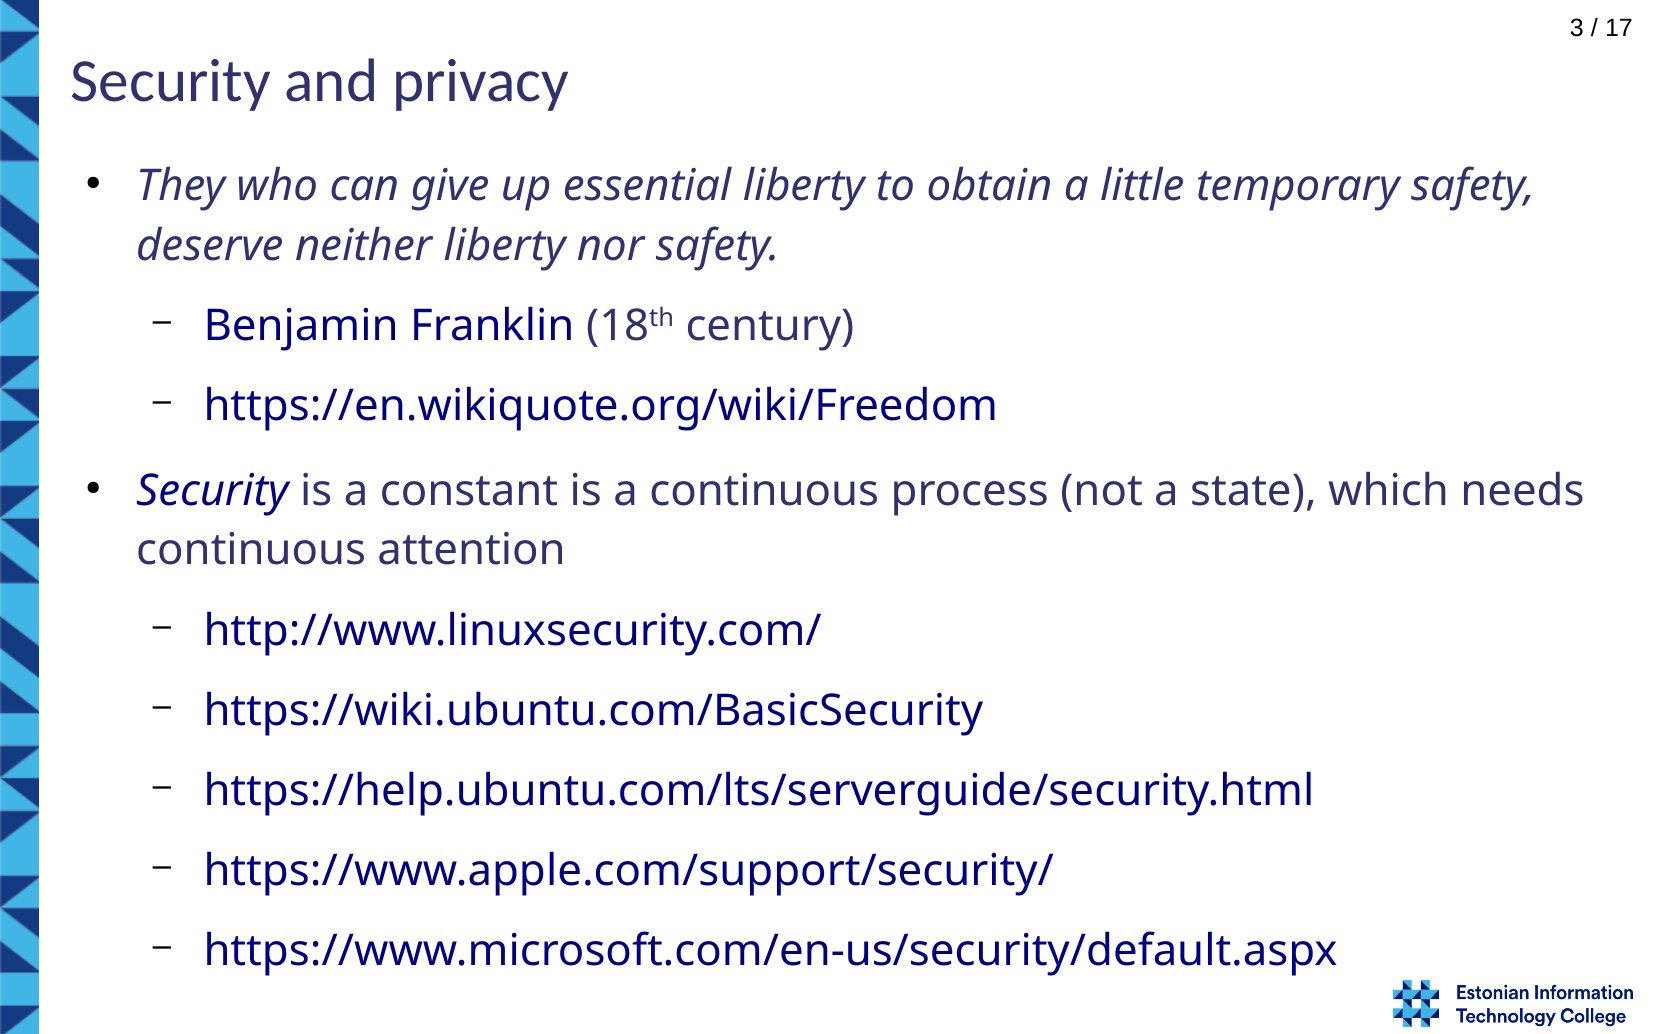

# Security and privacy
They who can give up essential liberty to obtain a little temporary safety, deserve neither liberty nor safety.
Benjamin Franklin (18th century)
https://en.wikiquote.org/wiki/Freedom
Security is a constant is a continuous process (not a state), which needs continuous attention
http://www.linuxsecurity.com/
https://wiki.ubuntu.com/BasicSecurity
https://help.ubuntu.com/lts/serverguide/security.html
https://www.apple.com/support/security/
https://www.microsoft.com/en-us/security/default.aspx